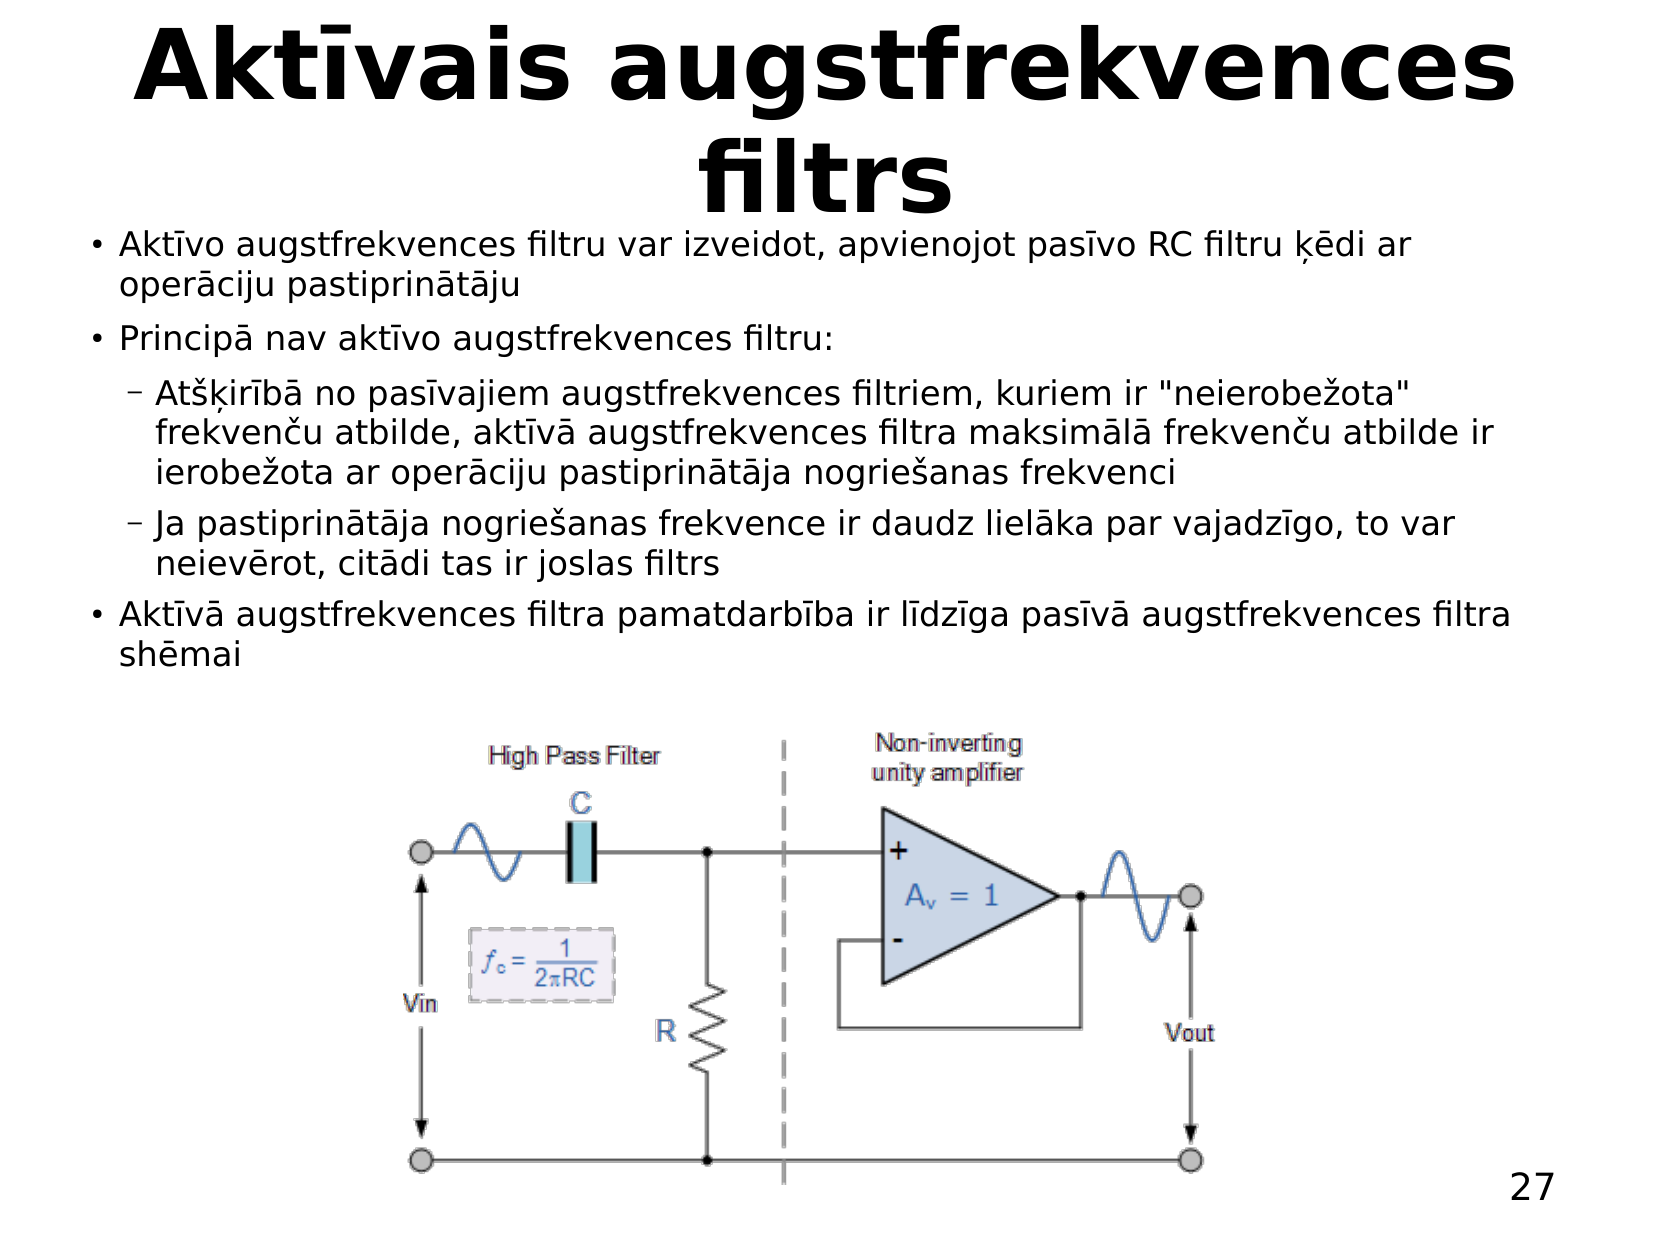

# Aktīvais augstfrekvences filtrs
Aktīvo augstfrekvences filtru var izveidot, apvienojot pasīvo RC filtru ķēdi ar operāciju pastiprinātāju
Principā nav aktīvo augstfrekvences filtru:
Atšķirībā no pasīvajiem augstfrekvences filtriem, kuriem ir "neierobežota" frekvenču atbilde, aktīvā augstfrekvences filtra maksimālā frekvenču atbilde ir ierobežota ar operāciju pastiprinātāja nogriešanas frekvenci
Ja pastiprinātāja nogriešanas frekvence ir daudz lielāka par vajadzīgo, to var neievērot, citādi tas ir joslas filtrs
Aktīvā augstfrekvences filtra pamatdarbība ir līdzīga pasīvā augstfrekvences filtra shēmai